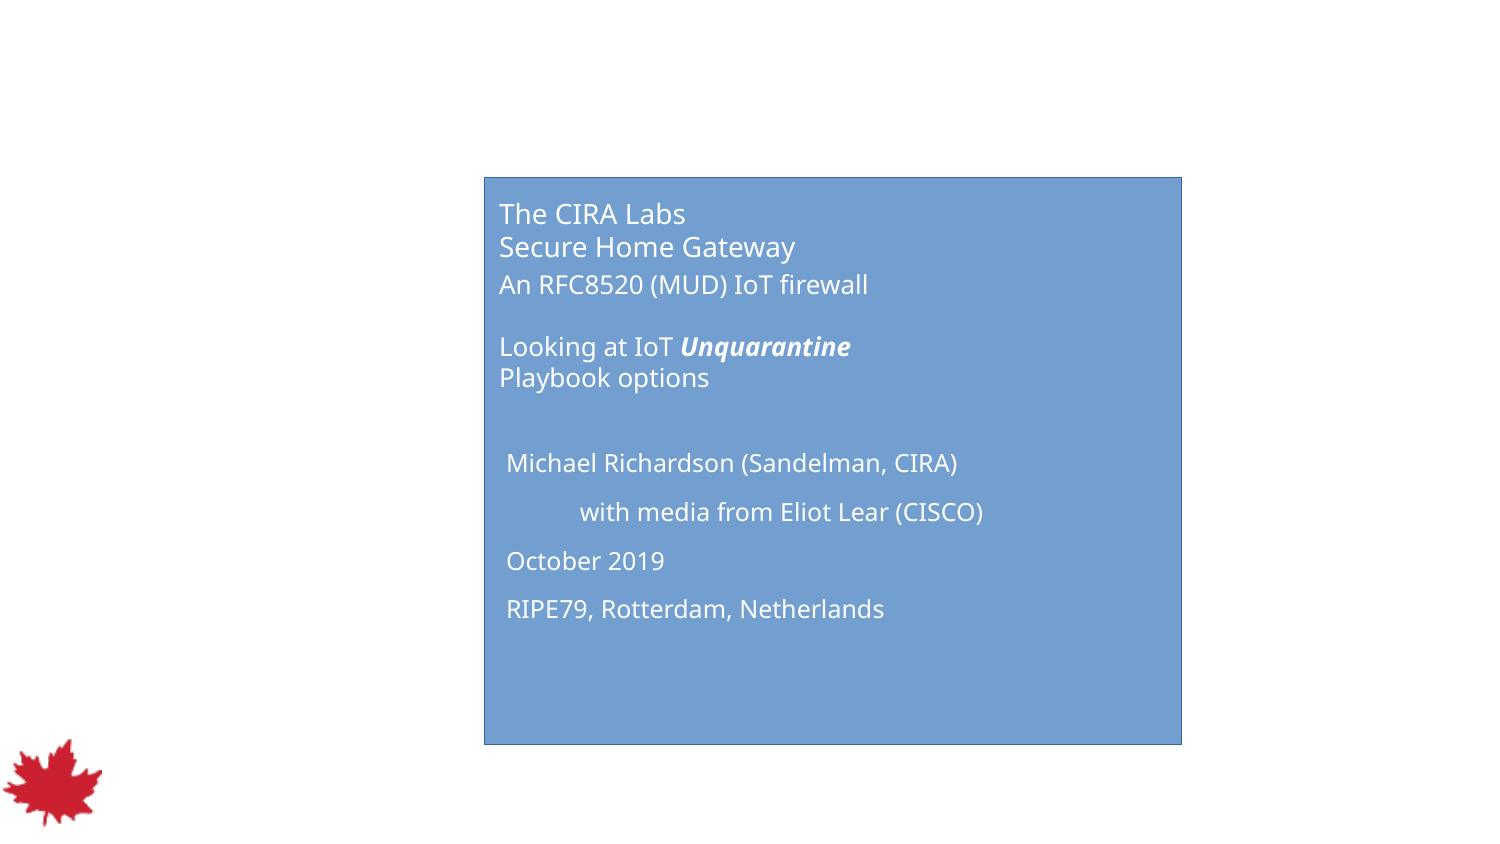

The CIRA Labs
Secure Home Gateway
An RFC8520 (MUD) IoT firewall
Looking at IoT Unquarantine
Playbook options
Michael Richardson (Sandelman, CIRA)
	with media from Eliot Lear (CISCO)
October 2019
RIPE79, Rotterdam, Netherlands